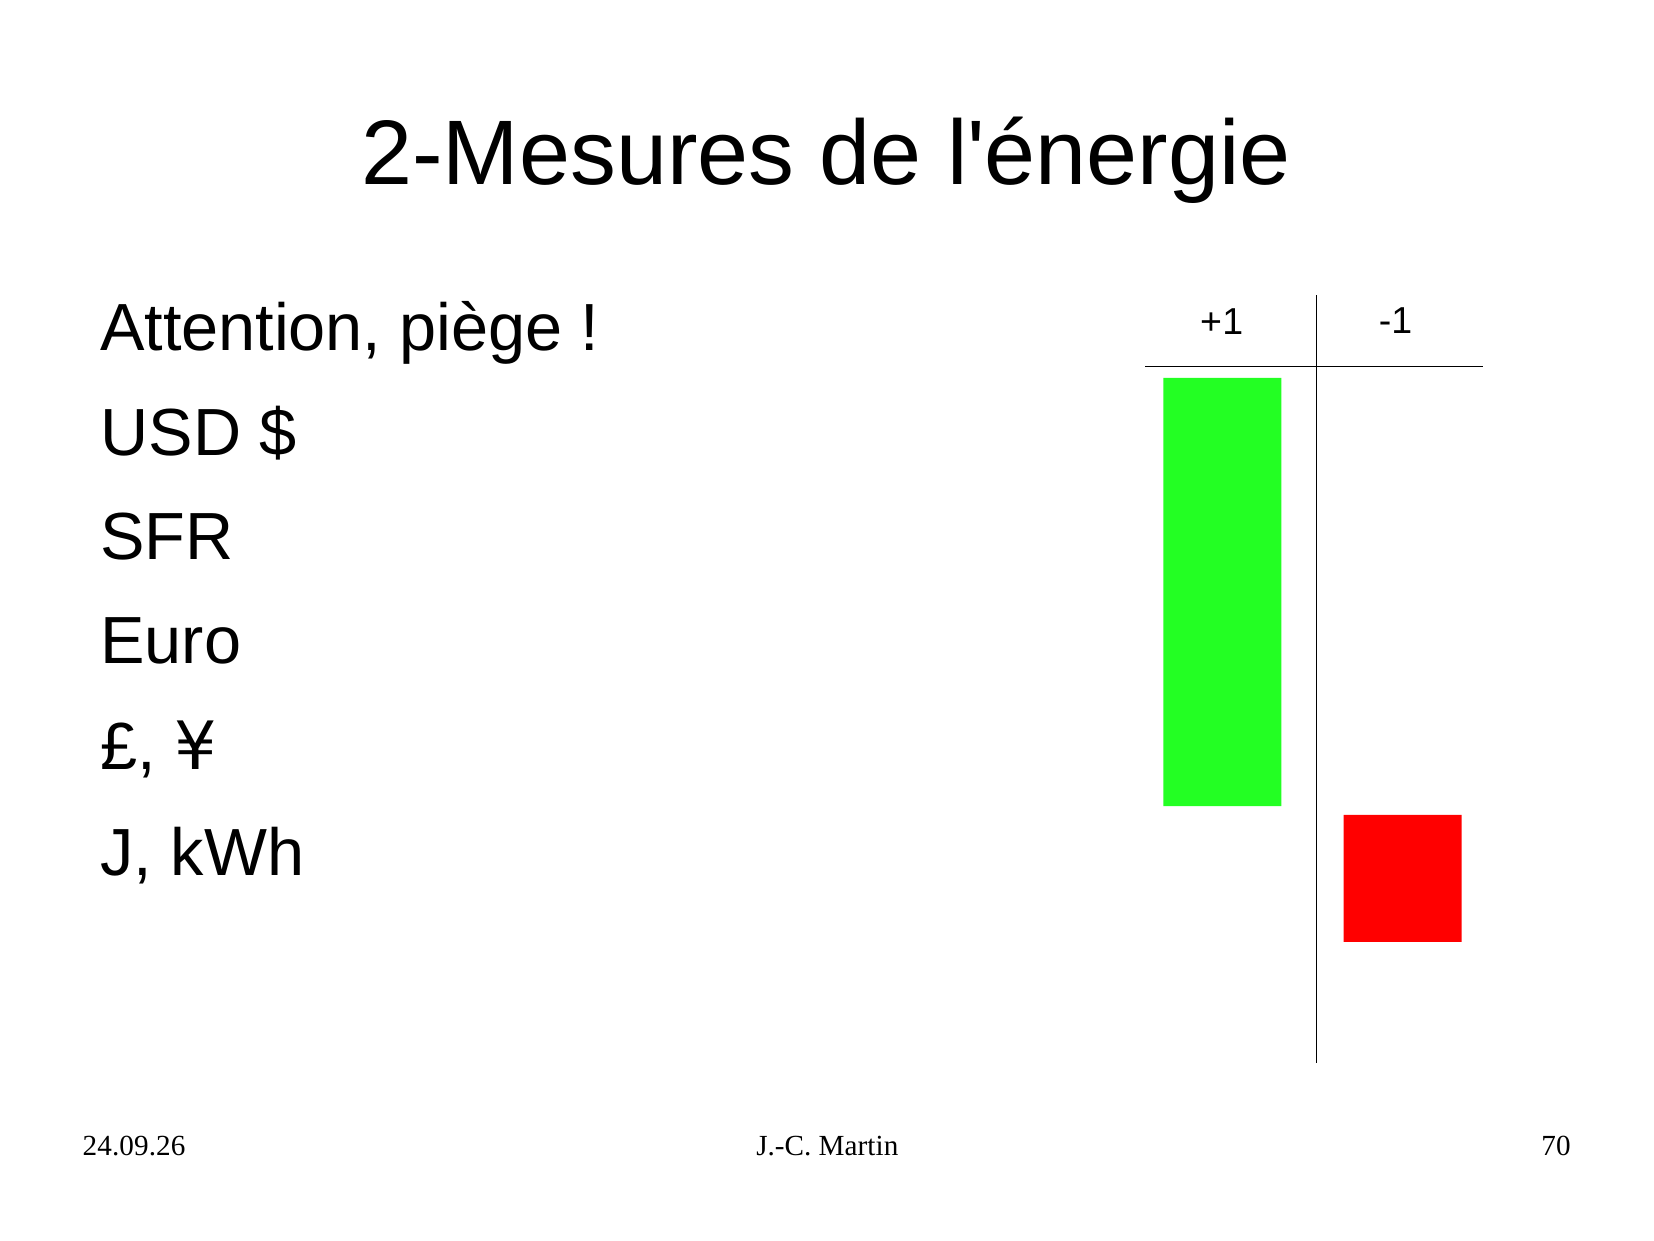

# 2-Mesures de l'énergie
Attention, piège !
USD $
SFR
Euro
£, ¥
J, kWh
-1
+1
J.-C. Martin
70